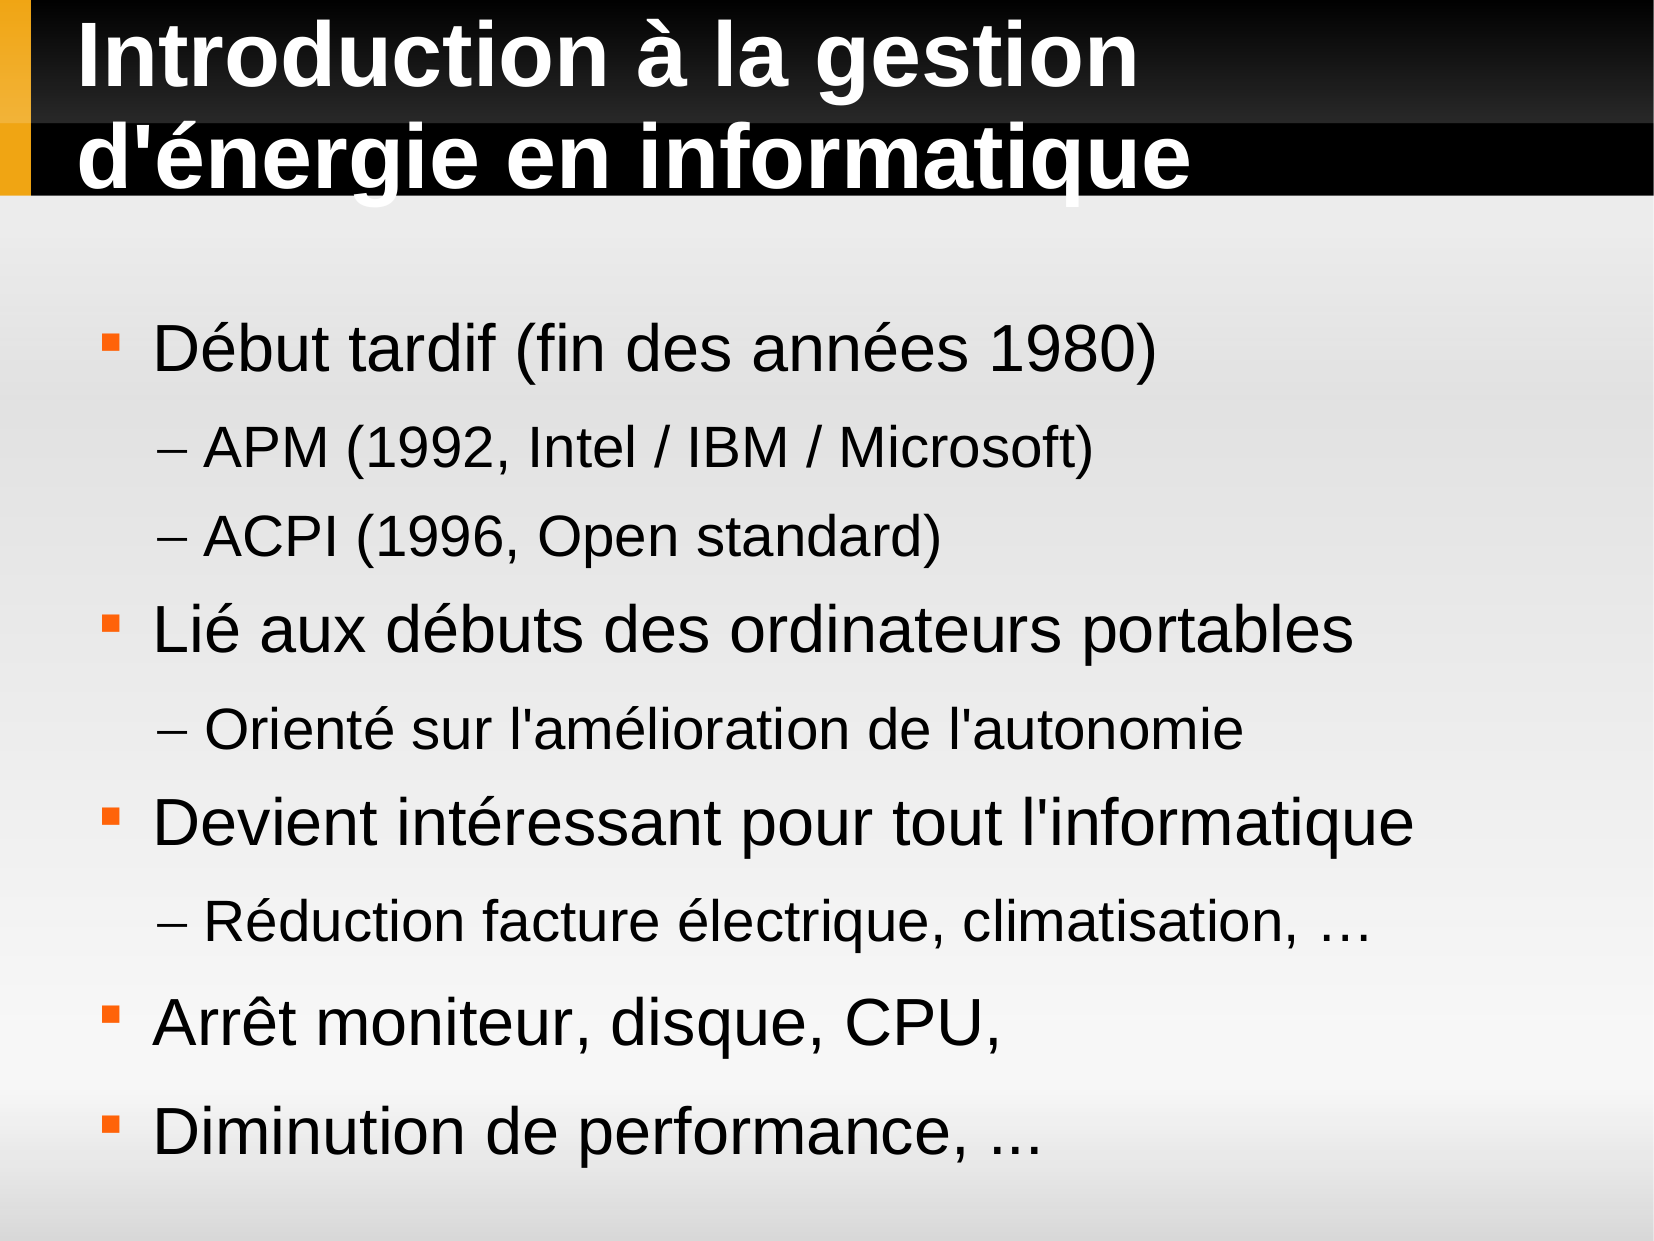

# Introduction à la gestion d'énergie en informatique
Début tardif (fin des années 1980)
APM (1992, Intel / IBM / Microsoft)
ACPI (1996, Open standard)
Lié aux débuts des ordinateurs portables
Orienté sur l'amélioration de l'autonomie
Devient intéressant pour tout l'informatique
Réduction facture électrique, climatisation, …
Arrêt moniteur, disque, CPU,
Diminution de performance, ...